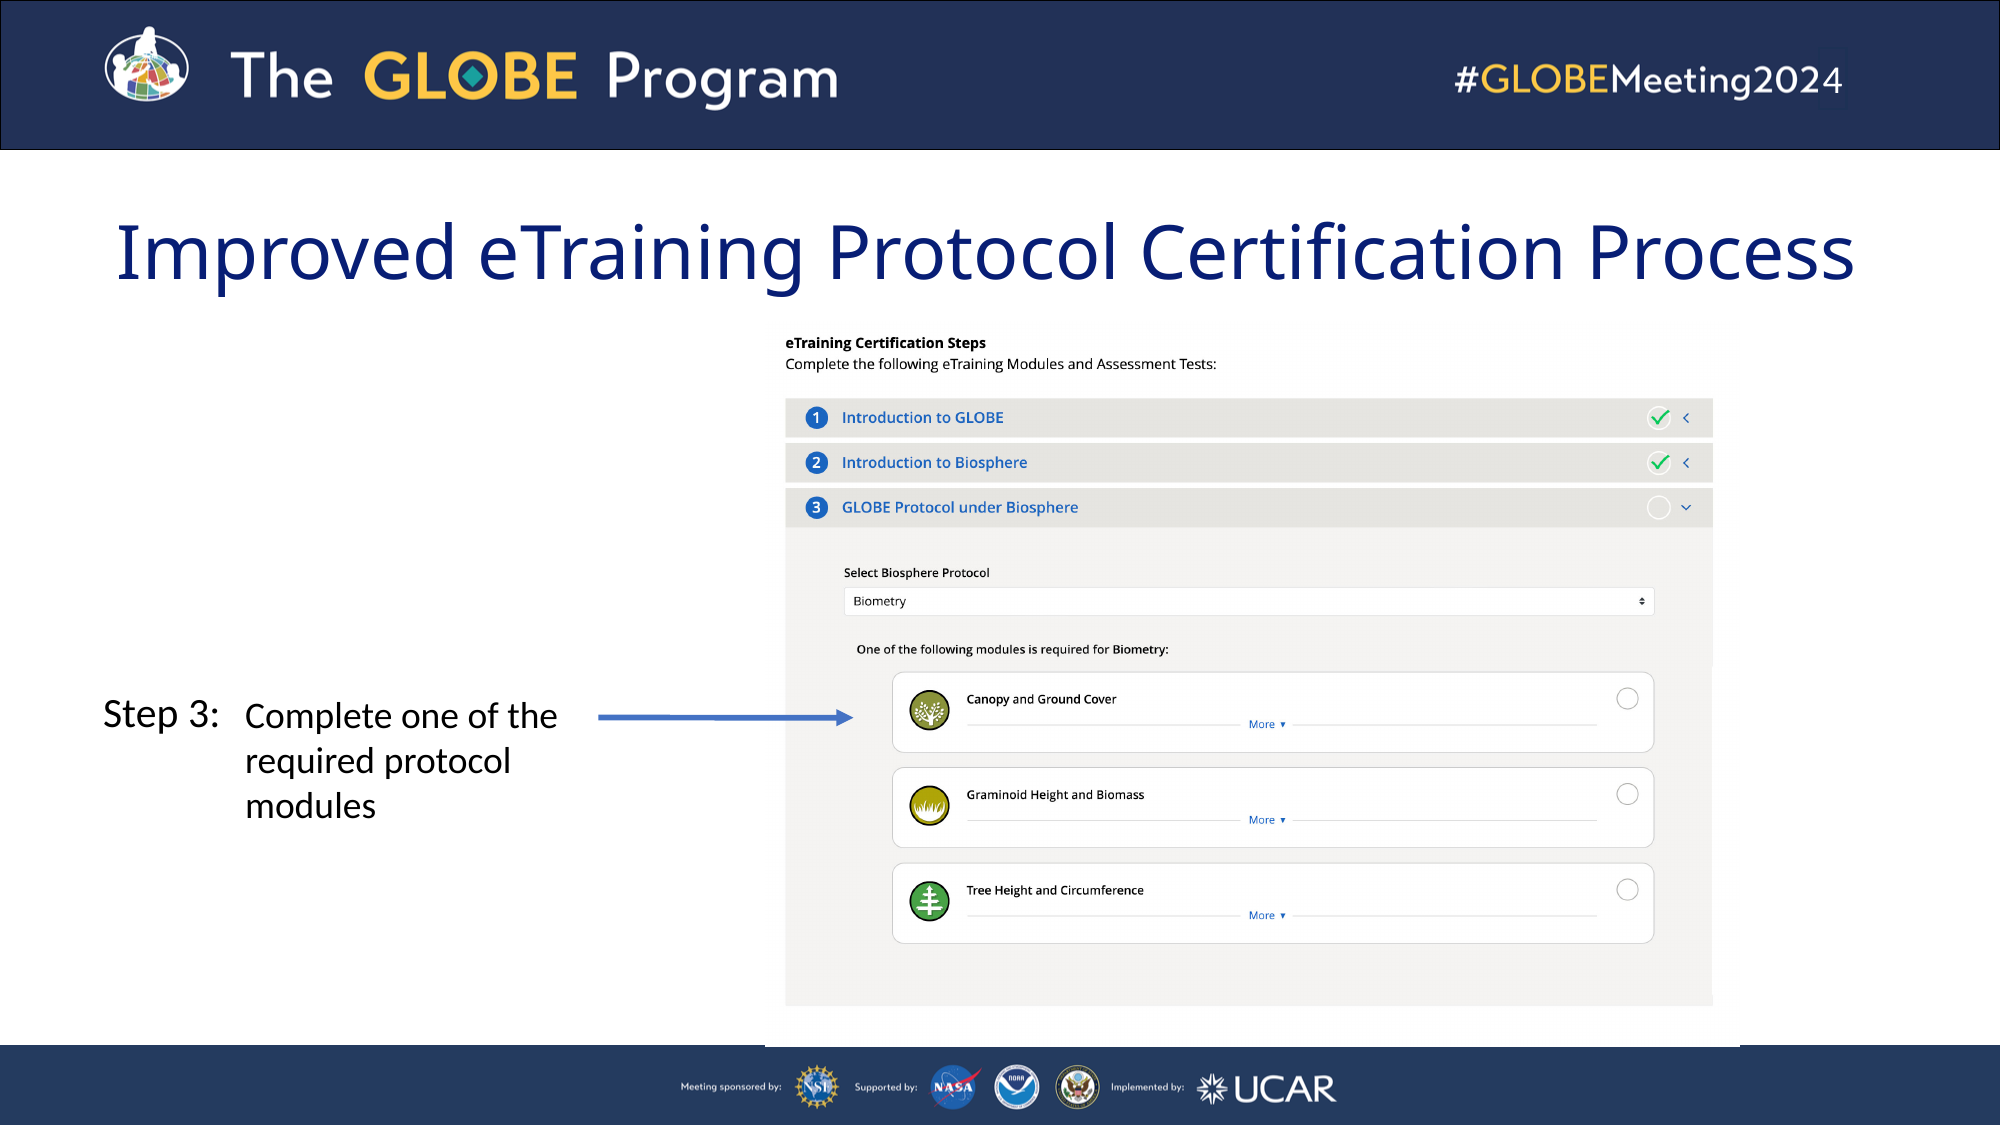

Improved eTraining Protocol Certification Process
Step 3:
Complete one of the required protocol modules